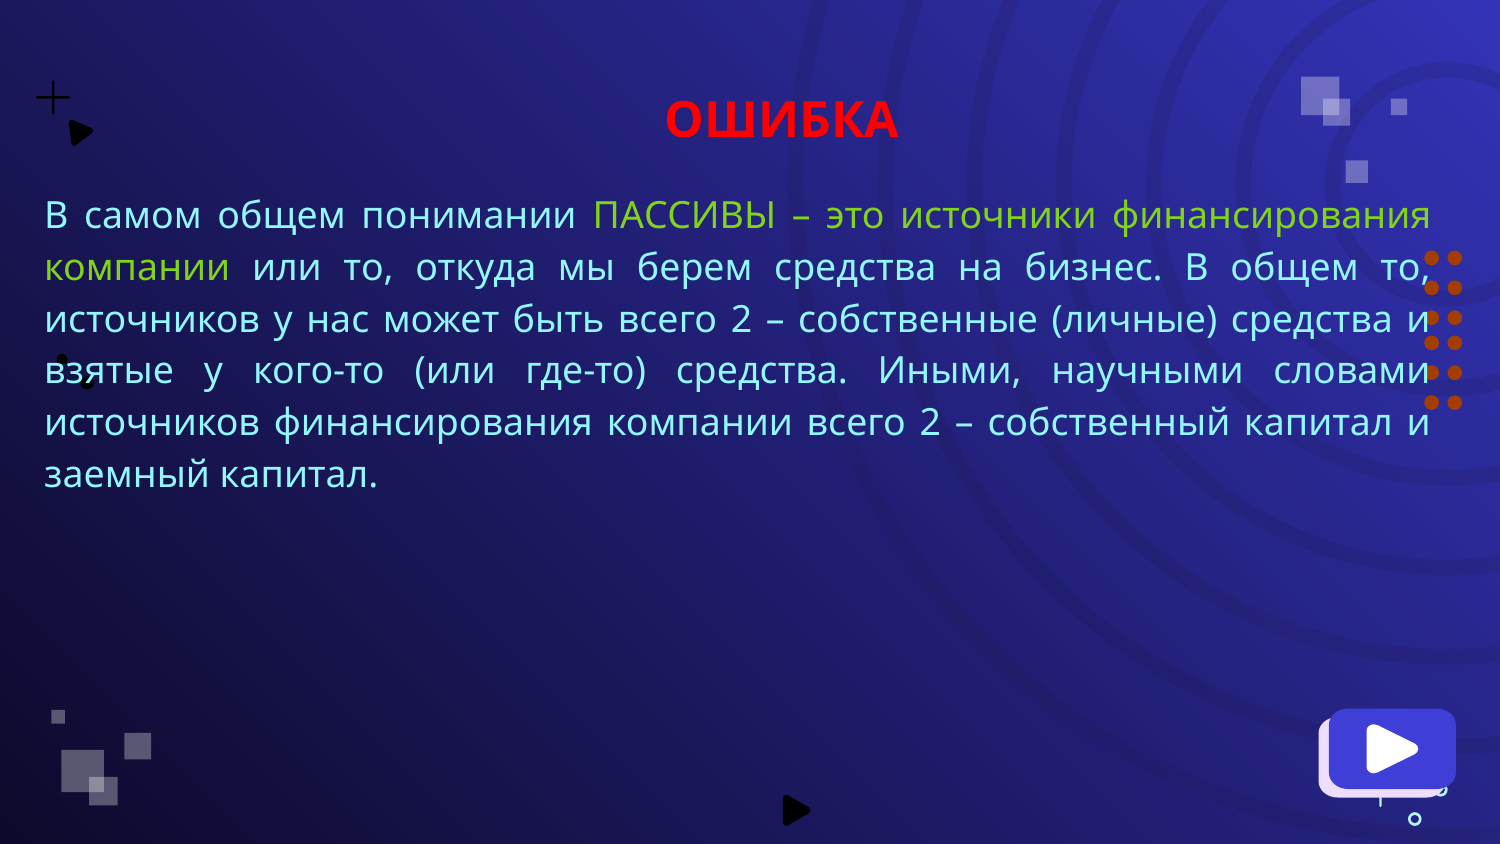

# ОШИБКА
В самом общем понимании ПАССИВЫ – это источники финансирования компании или то, откуда мы берем средства на бизнес. В общем то, источников у нас может быть всего 2 – собственные (личные) средства и взятые у кого-то (или где-то) средства. Иными, научными словами источников финансирования компании всего 2 – собственный капитал и заемный капитал.